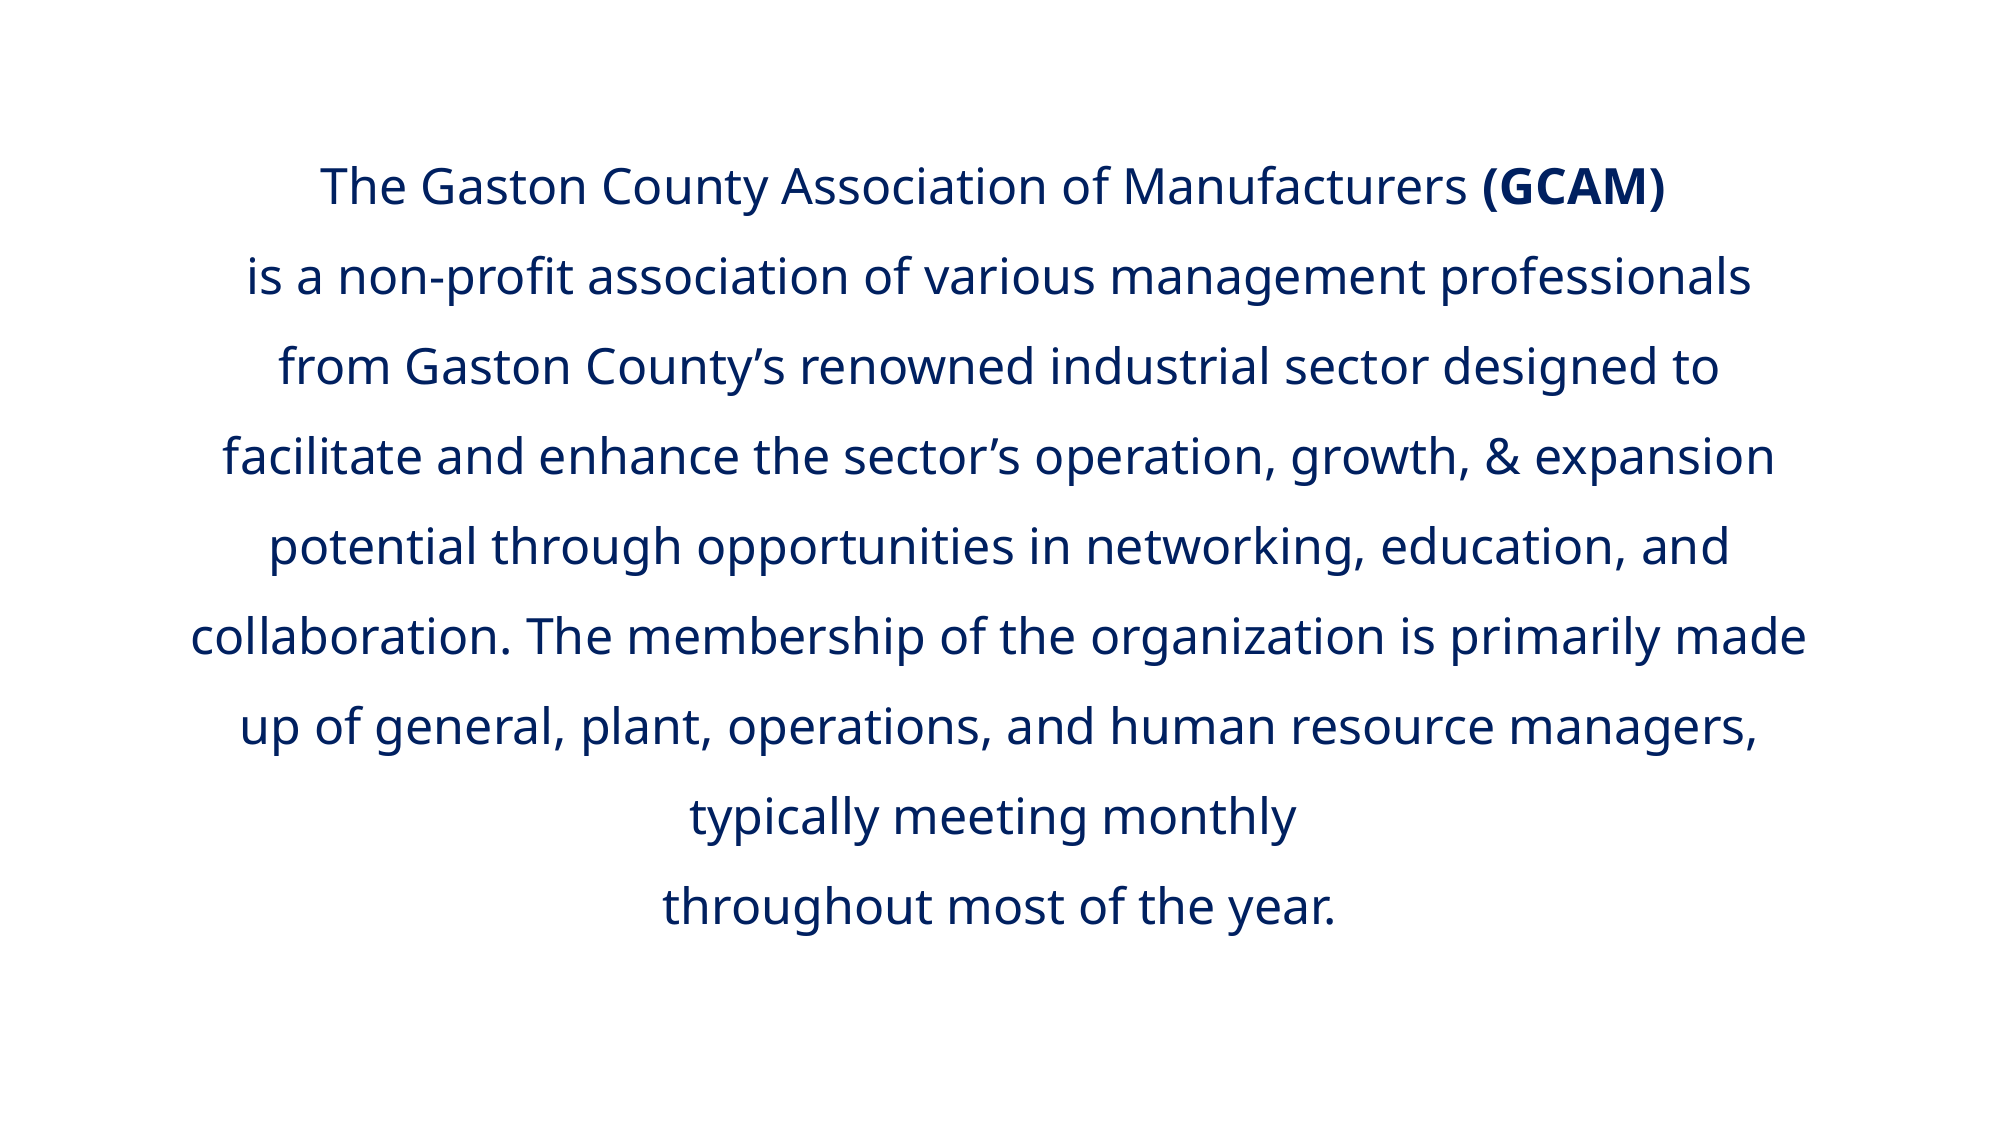

The Gaston County Association of Manufacturers (GCAM)
is a non-profit association of various management professionals from Gaston County’s renowned industrial sector designed to facilitate and enhance the sector’s operation, growth, & expansion potential through opportunities in networking, education, and collaboration. The membership of the organization is primarily made up of general, plant, operations, and human resource managers, typically meeting monthly
throughout most of the year.